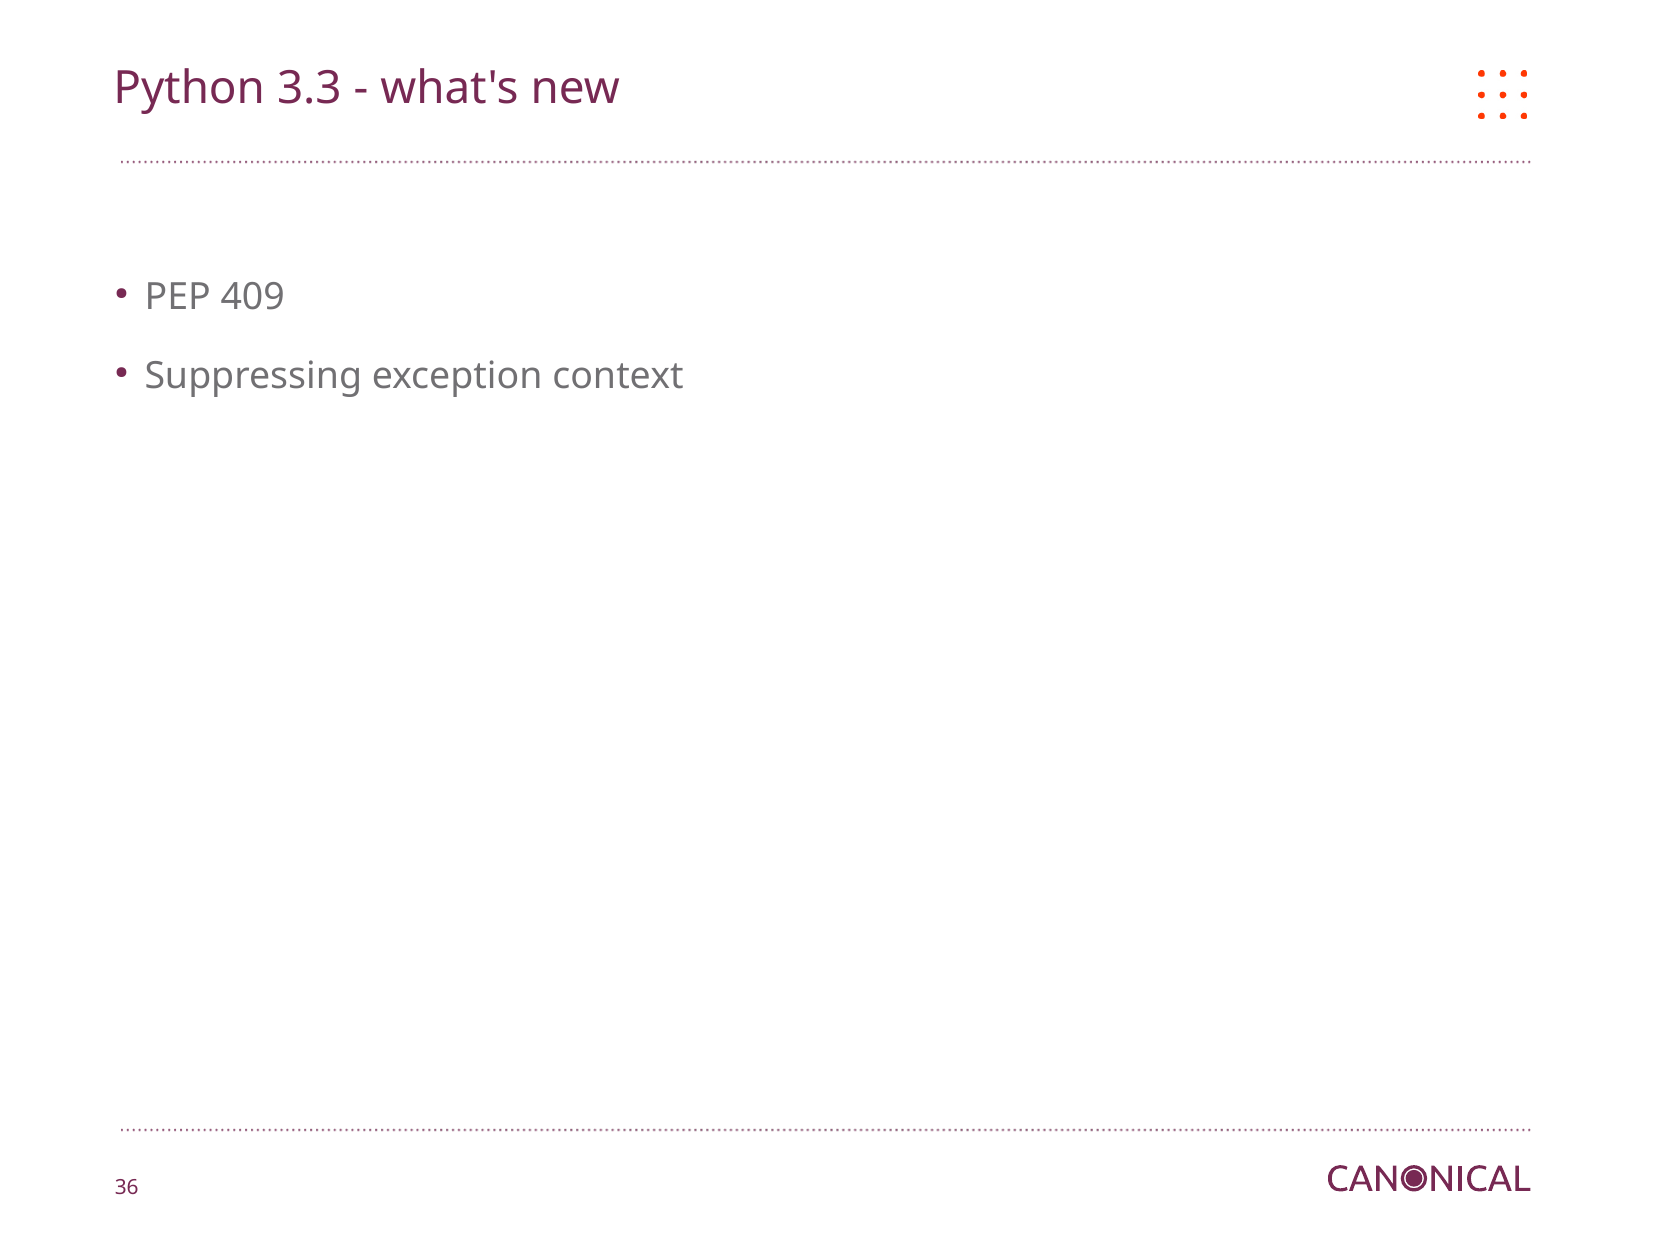

# Python 3.3 - what's new
PEP 409
Suppressing exception context